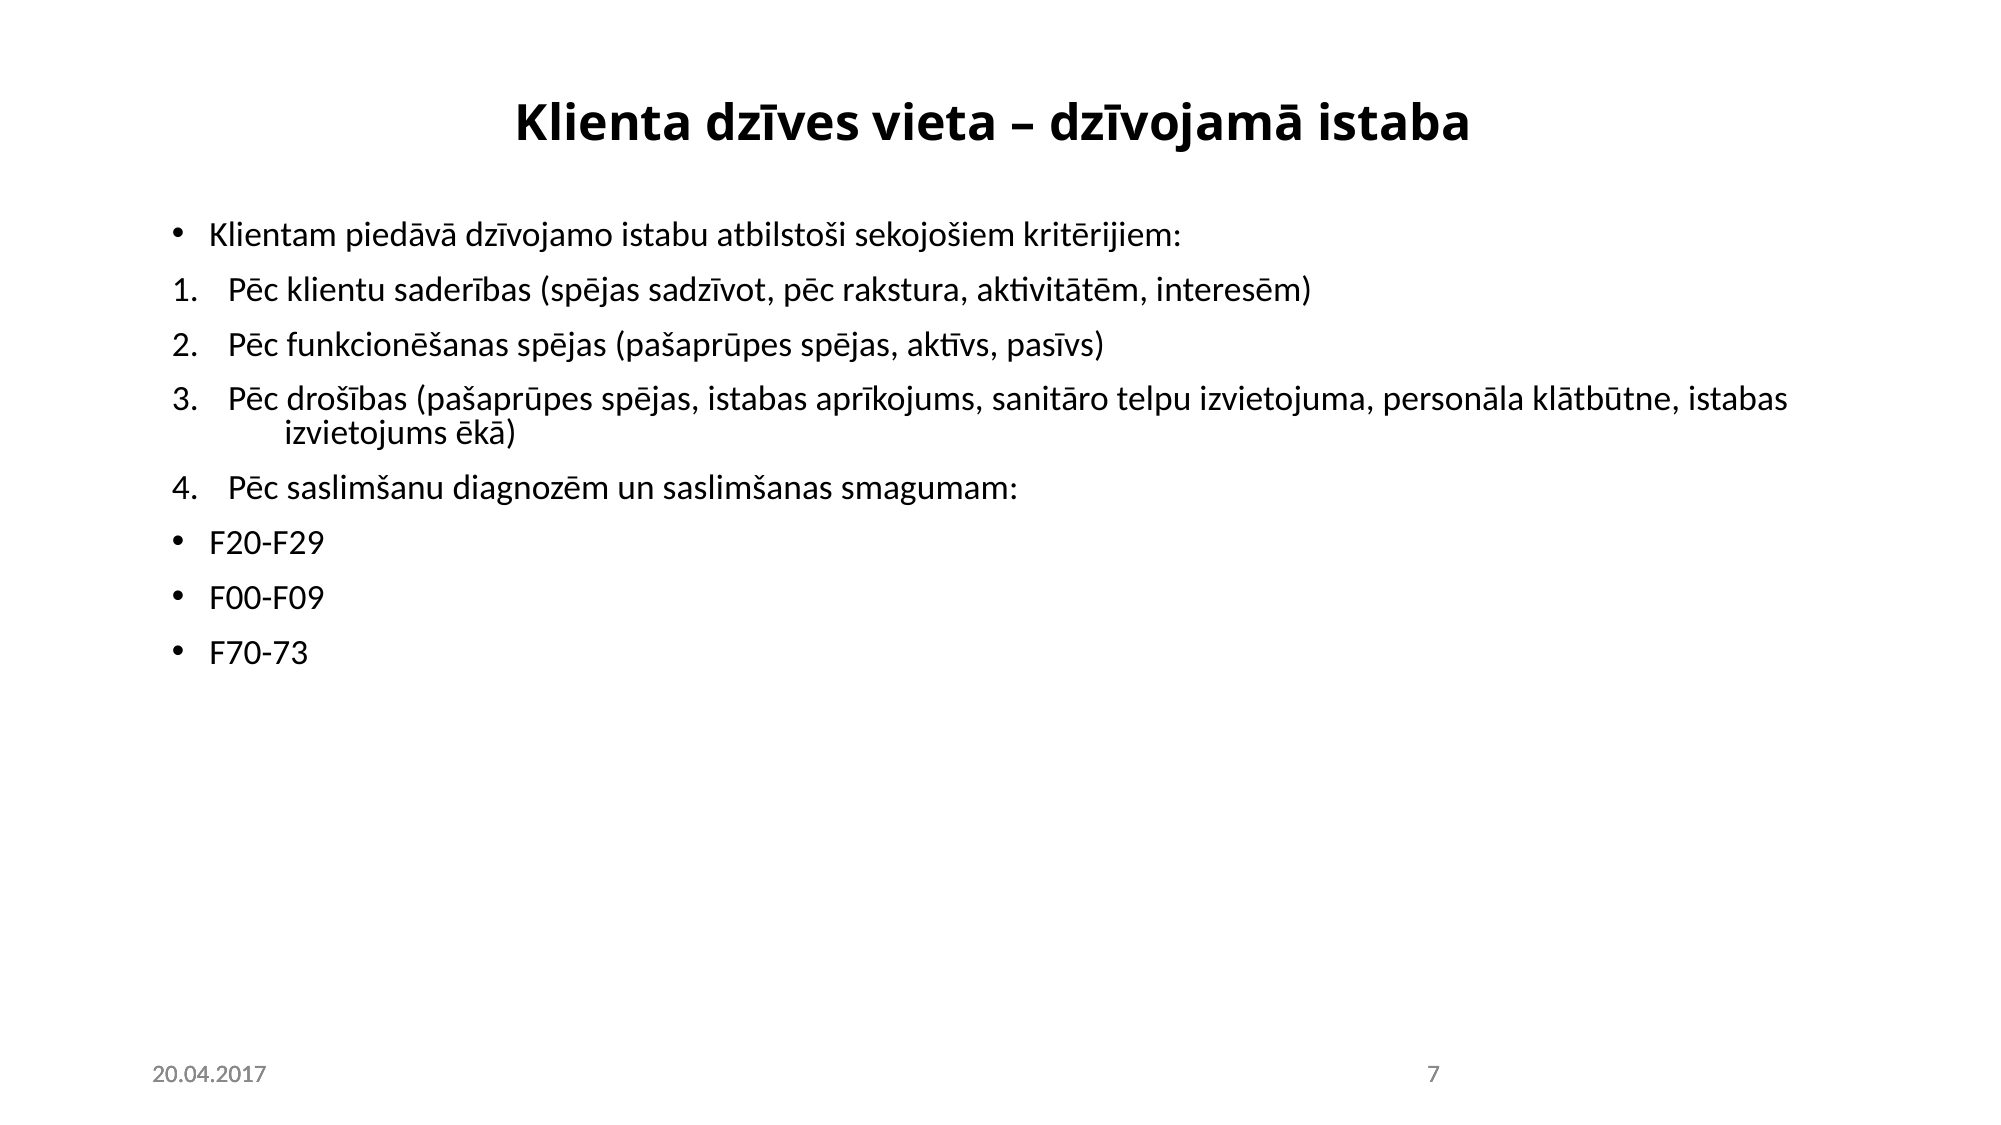

# Klienta dzīves vieta – dzīvojamā istaba
Klientam piedāvā dzīvojamo istabu atbilstoši sekojošiem kritērijiem:
Pēc klientu saderības (spējas sadzīvot, pēc rakstura, aktivitātēm, interesēm)
Pēc funkcionēšanas spējas (pašaprūpes spējas, aktīvs, pasīvs)
Pēc drošības (pašaprūpes spējas, istabas aprīkojums, sanitāro telpu izvietojuma, personāla klātbūtne, istabas izvietojums ēkā)
Pēc saslimšanu diagnozēm un saslimšanas smagumam:
F20-F29
F00-F09
F70-73
20.04.2017
20.04.2017
20.04.2017
7
7